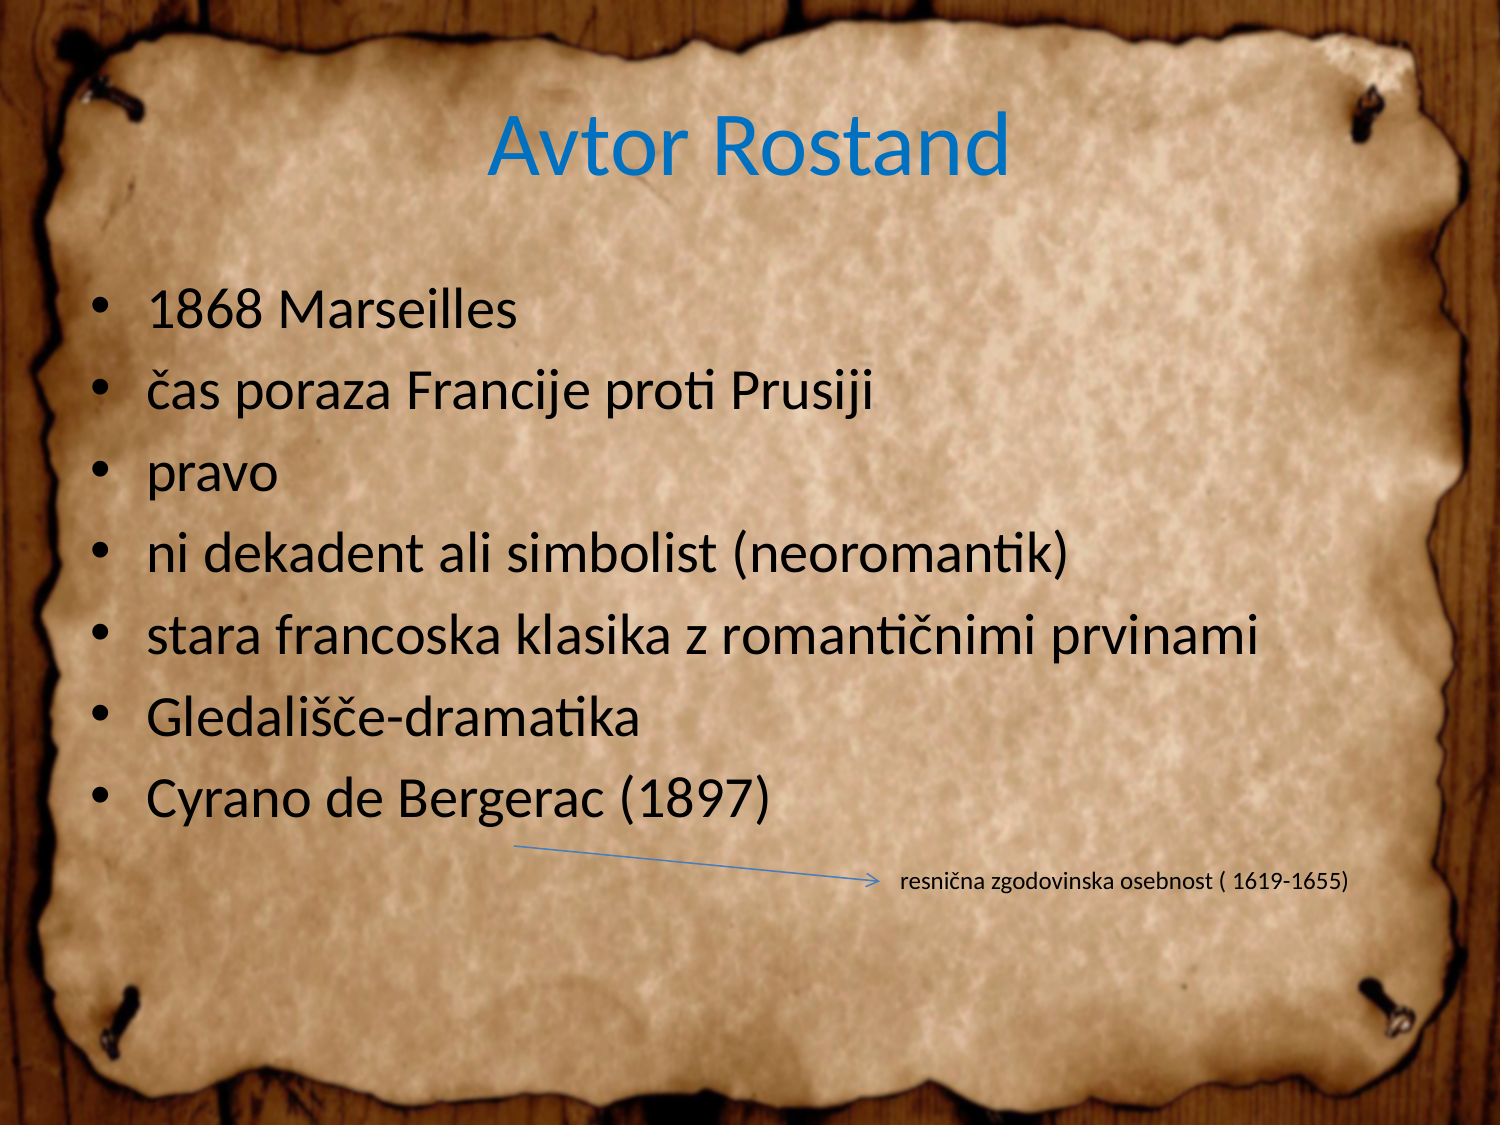

# Avtor Rostand
1868 Marseilles
čas poraza Francije proti Prusiji
pravo
ni dekadent ali simbolist (neoromantik)
stara francoska klasika z romantičnimi prvinami
Gledališče-dramatika
Cyrano de Bergerac (1897)
 resnična zgodovinska osebnost ( 1619-1655)